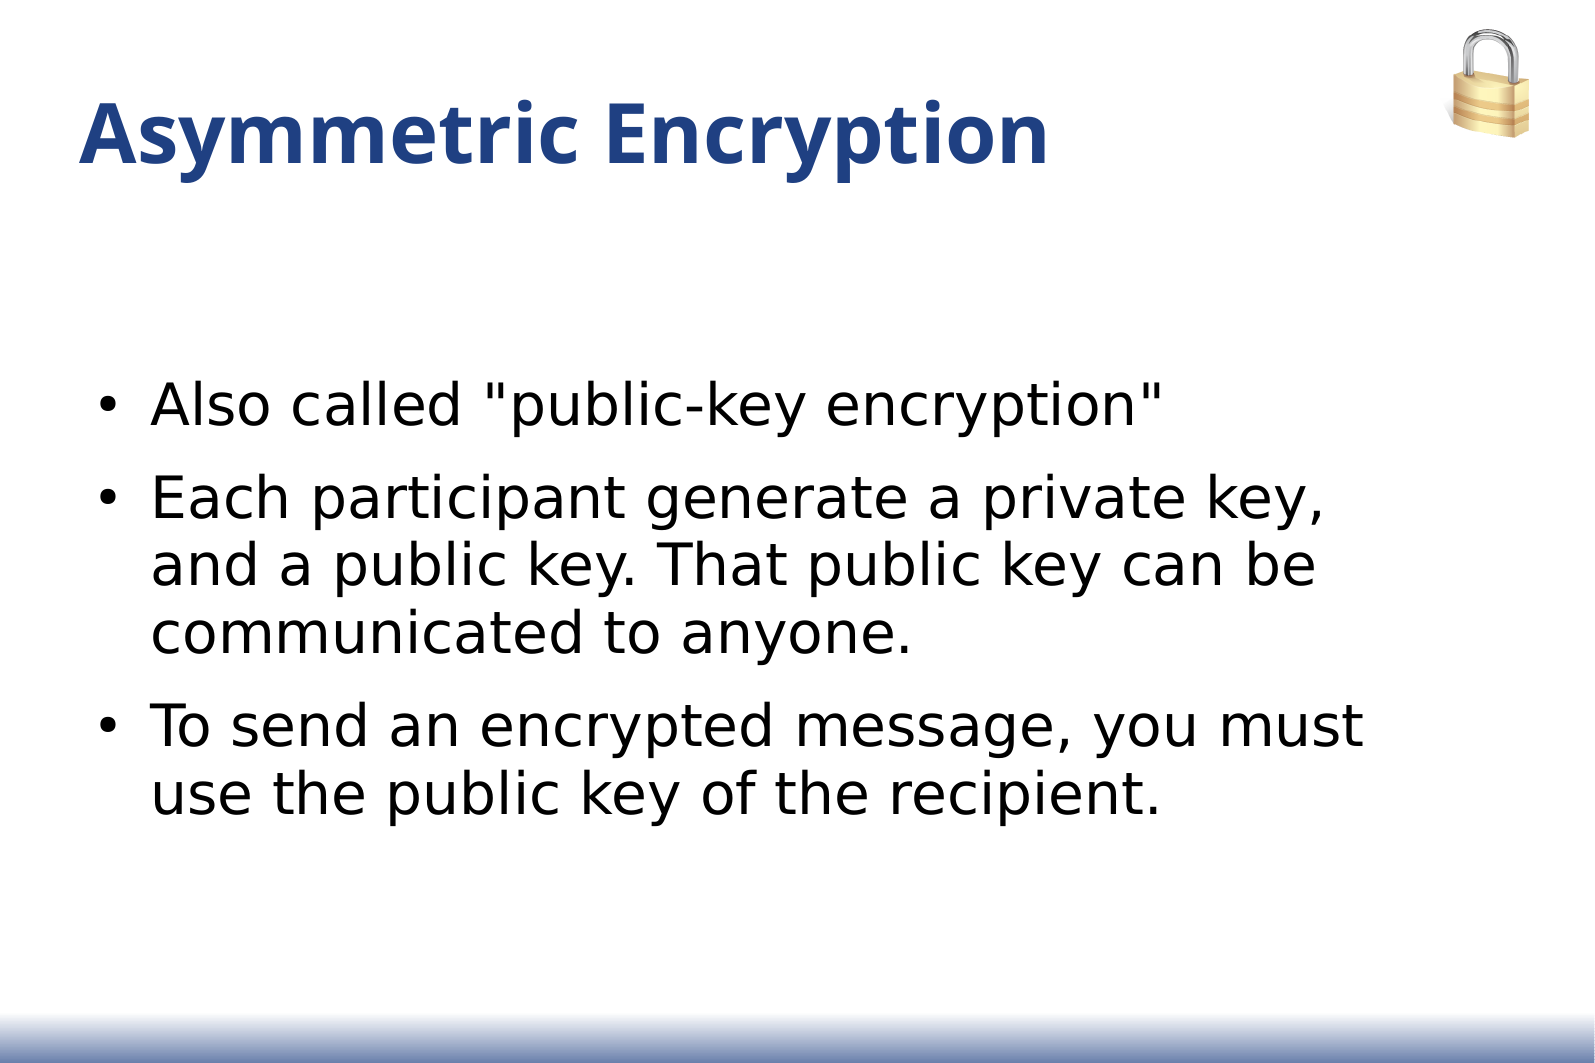

# Asymmetric Encryption
Also called "public-key encryption"
Each participant generate a private key,
and a public key. That public key can be communicated to anyone.
To send an encrypted message, you must
use the public key of the recipient.